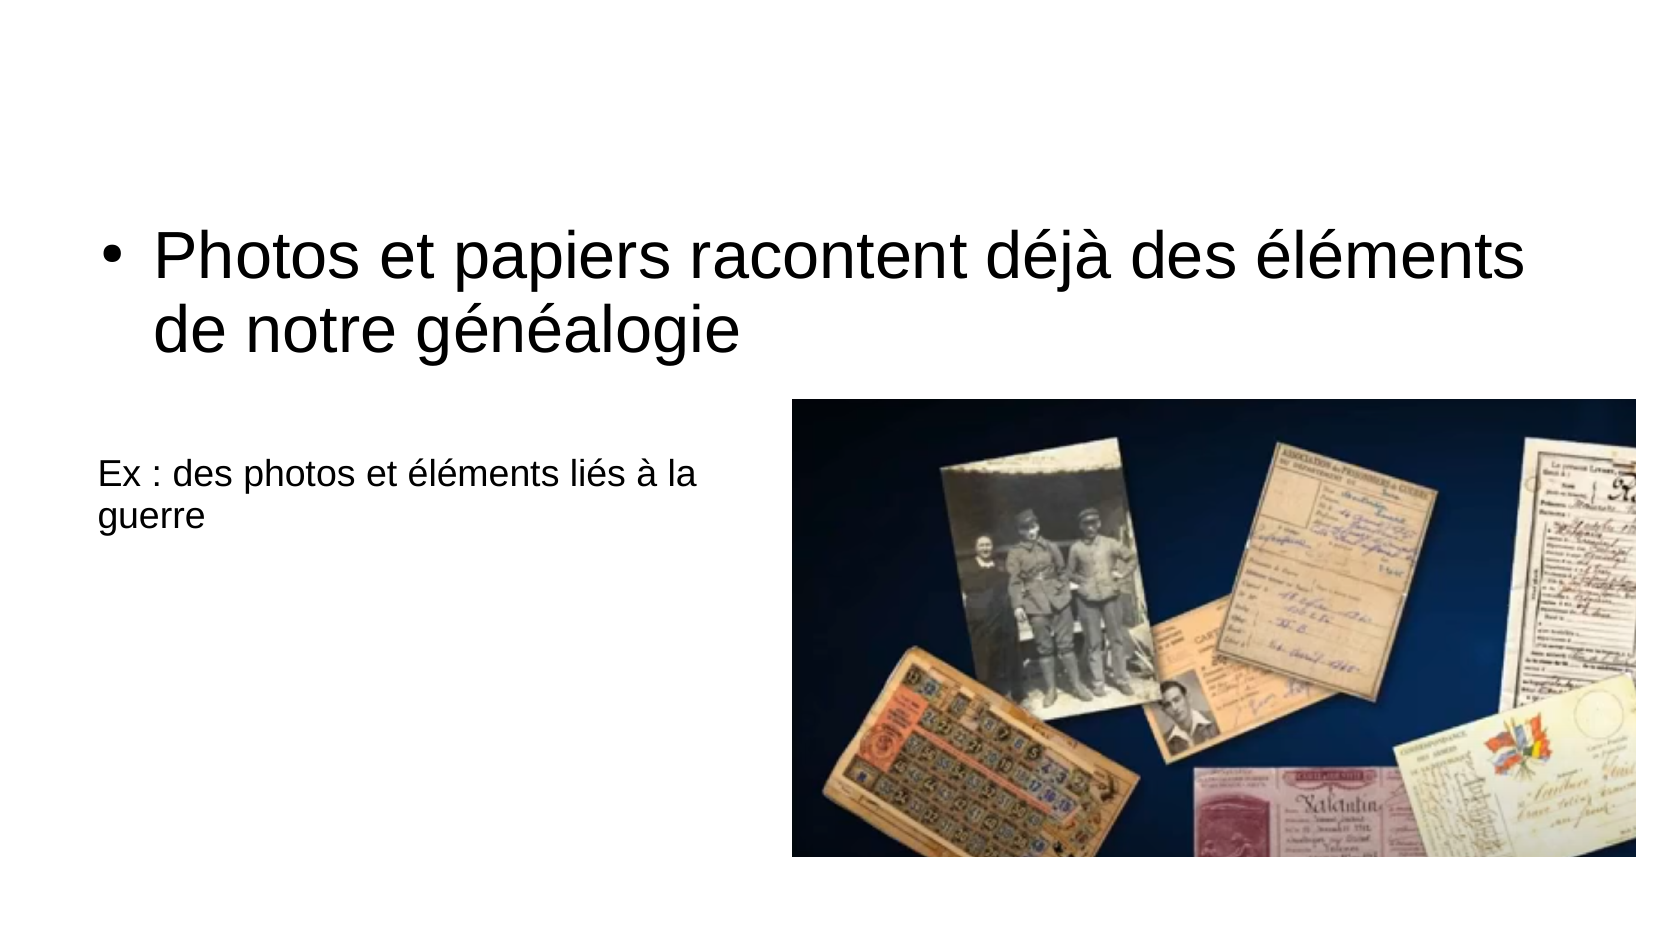

# Photos et papiers racontent déjà des éléments de notre généalogie
Ex : des photos et éléments liés à la guerre